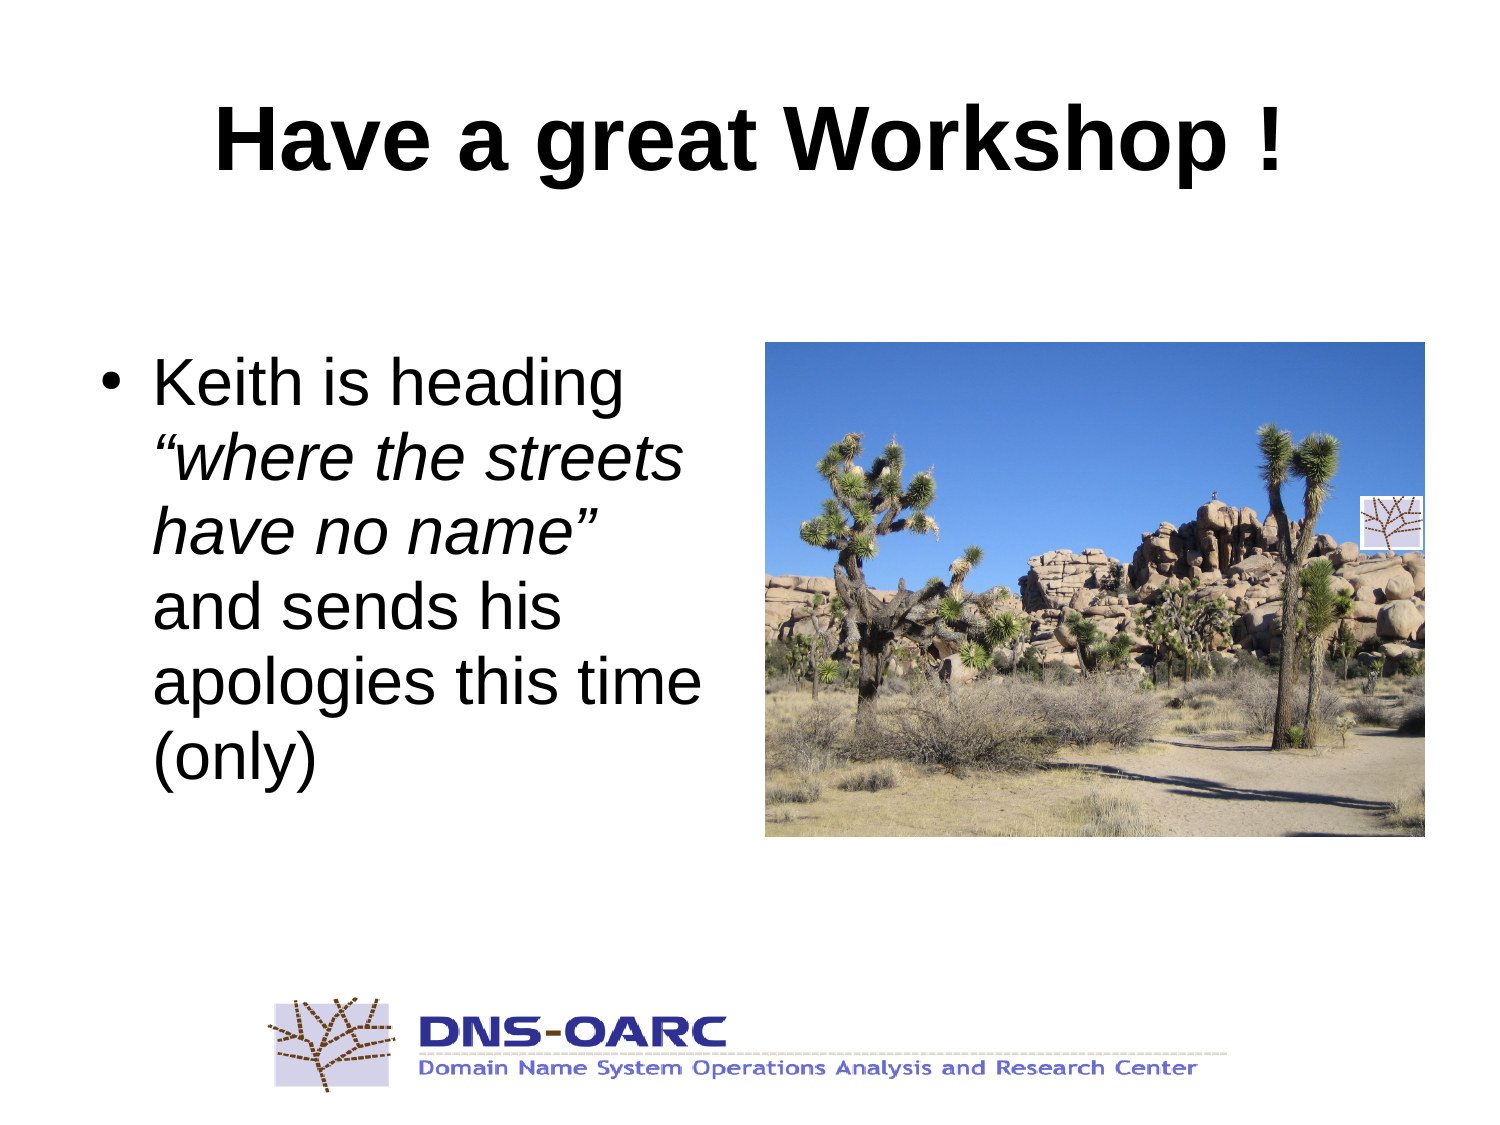

# Have a great Workshop !
Keith is heading “where the streets have no name”
and sends his apologies this time (only)